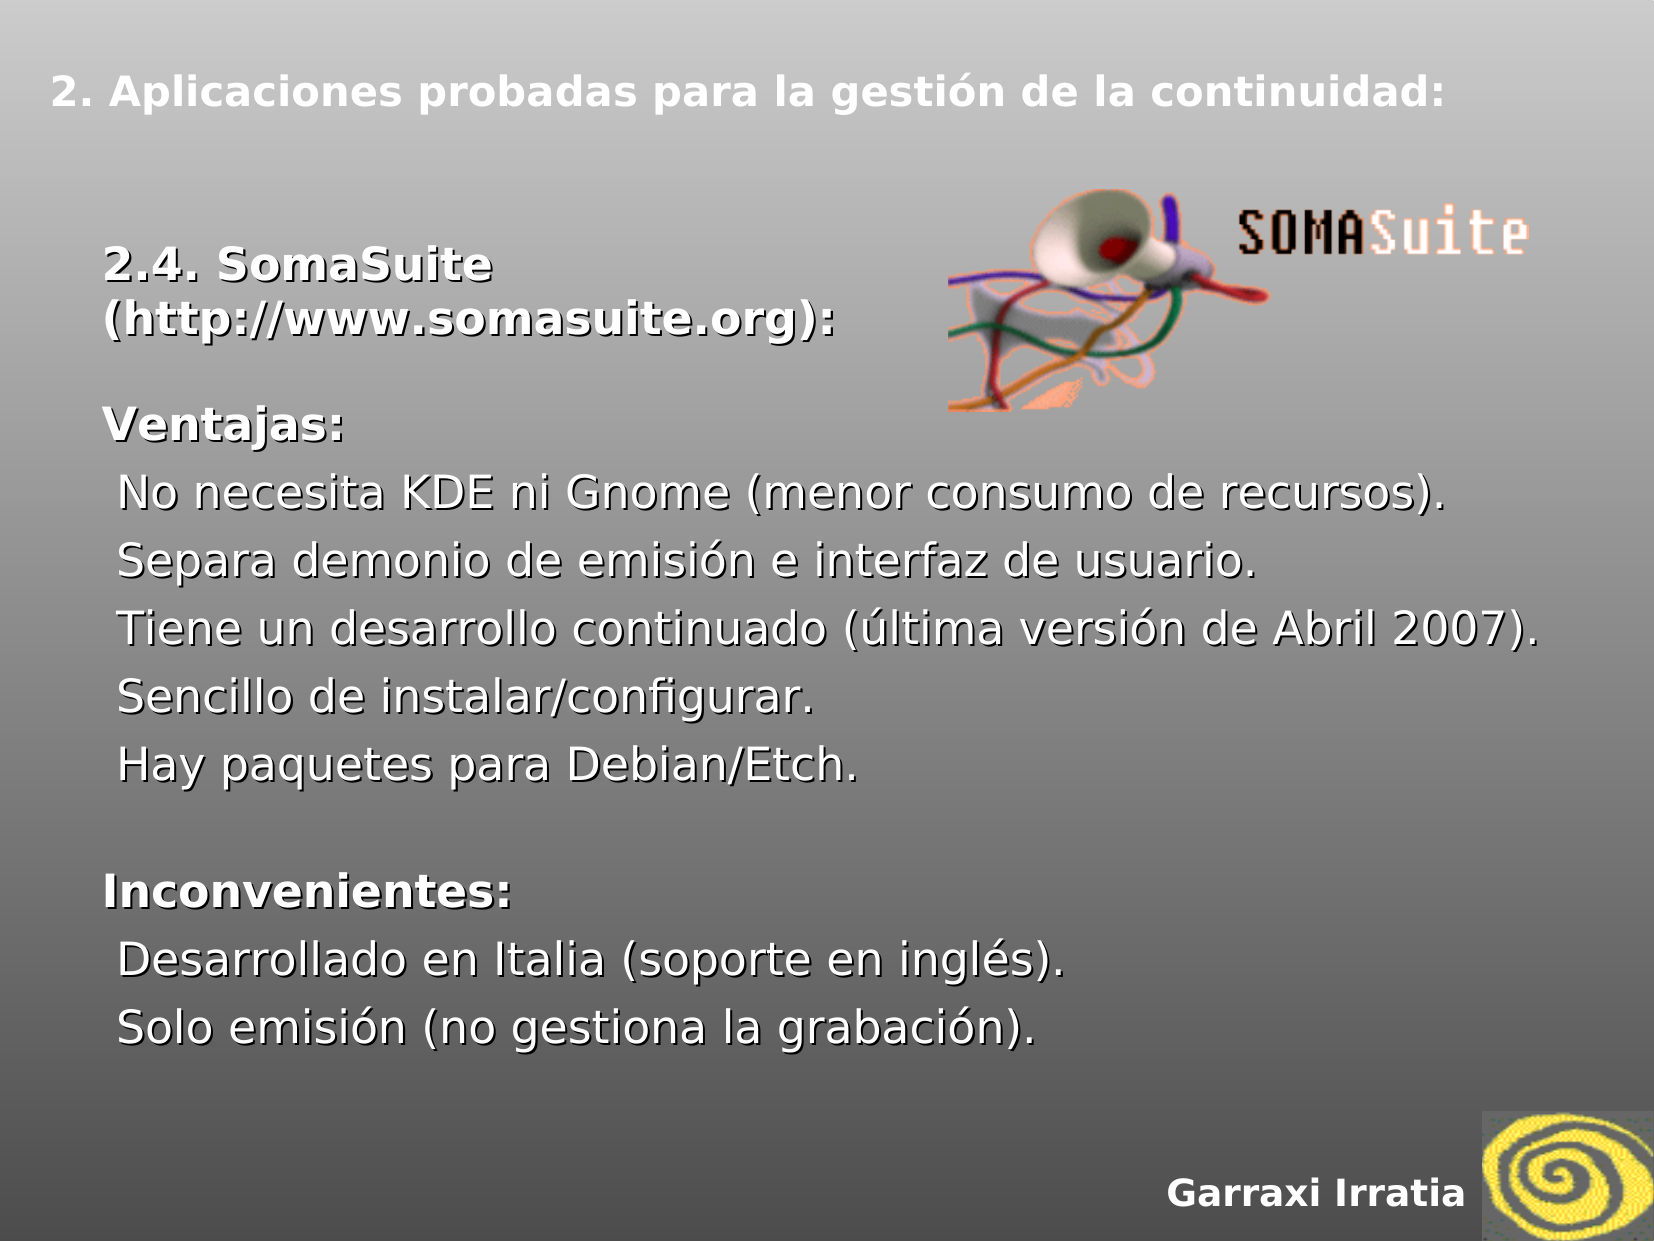

2. Aplicaciones probadas para la gestión de la continuidad:
2.4. SomaSuite
(http://www.somasuite.org):
Ventajas:
 No necesita KDE ni Gnome (menor consumo de recursos).
 Separa demonio de emisión e interfaz de usuario.
 Tiene un desarrollo continuado (última versión de Abril 2007).
 Sencillo de instalar/configurar.
 Hay paquetes para Debian/Etch.
Inconvenientes:
 Desarrollado en Italia (soporte en inglés).
 Solo emisión (no gestiona la grabación).